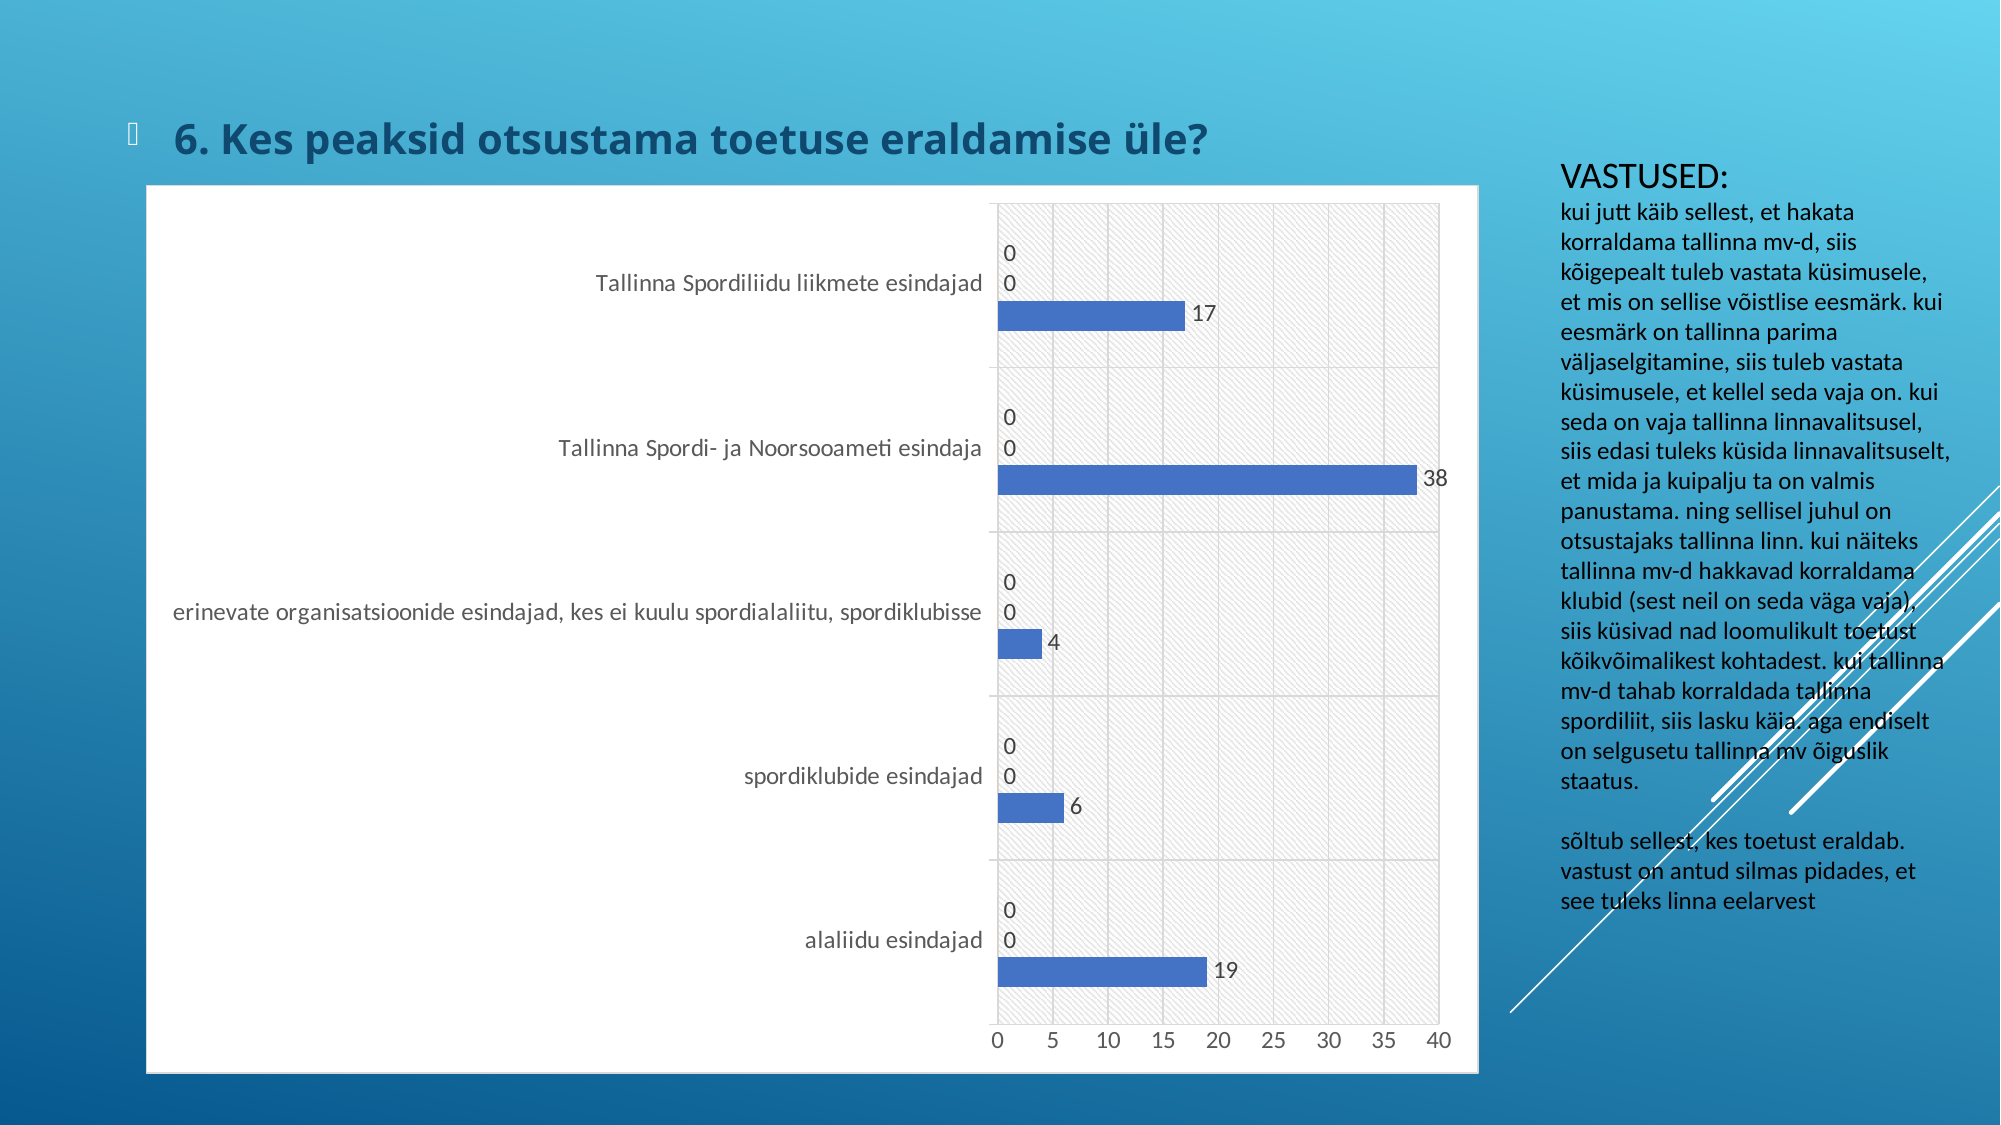

6. Kes peaksid otsustama toetuse eraldamise üle?
VASTUSED:
kui jutt käib sellest, et hakata korraldama tallinna mv-d, siis kõigepealt tuleb vastata küsimusele, et mis on sellise võistlise eesmärk. kui eesmärk on tallinna parima väljaselgitamine, siis tuleb vastata küsimusele, et kellel seda vaja on. kui seda on vaja tallinna linnavalitsusel, siis edasi tuleks küsida linnavalitsuselt, et mida ja kuipalju ta on valmis panustama. ning sellisel juhul on otsustajaks tallinna linn. kui näiteks tallinna mv-d hakkavad korraldama klubid (sest neil on seda väga vaja), siis küsivad nad loomulikult toetust kõikvõimalikest kohtadest. kui tallinna mv-d tahab korraldada tallinna spordiliit, siis lasku käia. aga endiselt on selgusetu tallinna mv õiguslik staatus.
sõltub sellest, kes toetust eraldab. vastust on antud silmas pidades, et see tuleks linna eelarvest
### Chart
| Category | Sari 1 | Sari 2 | Sari 3 |
|---|---|---|---|
| alaliidu esindajad | 19.0 | 0.0 | 0.0 |
| spordiklubide esindajad | 6.0 | 0.0 | 0.0 |
| erinevate organisatsioonide esindajad, kes ei kuulu spordialaliitu, spordiklubisse | 4.0 | 0.0 | 0.0 |
| Tallinna Spordi- ja Noorsooameti esindaja | 38.0 | 0.0 | 0.0 |
| Tallinna Spordiliidu liikmete esindajad | 17.0 | 0.0 | 0.0 |#